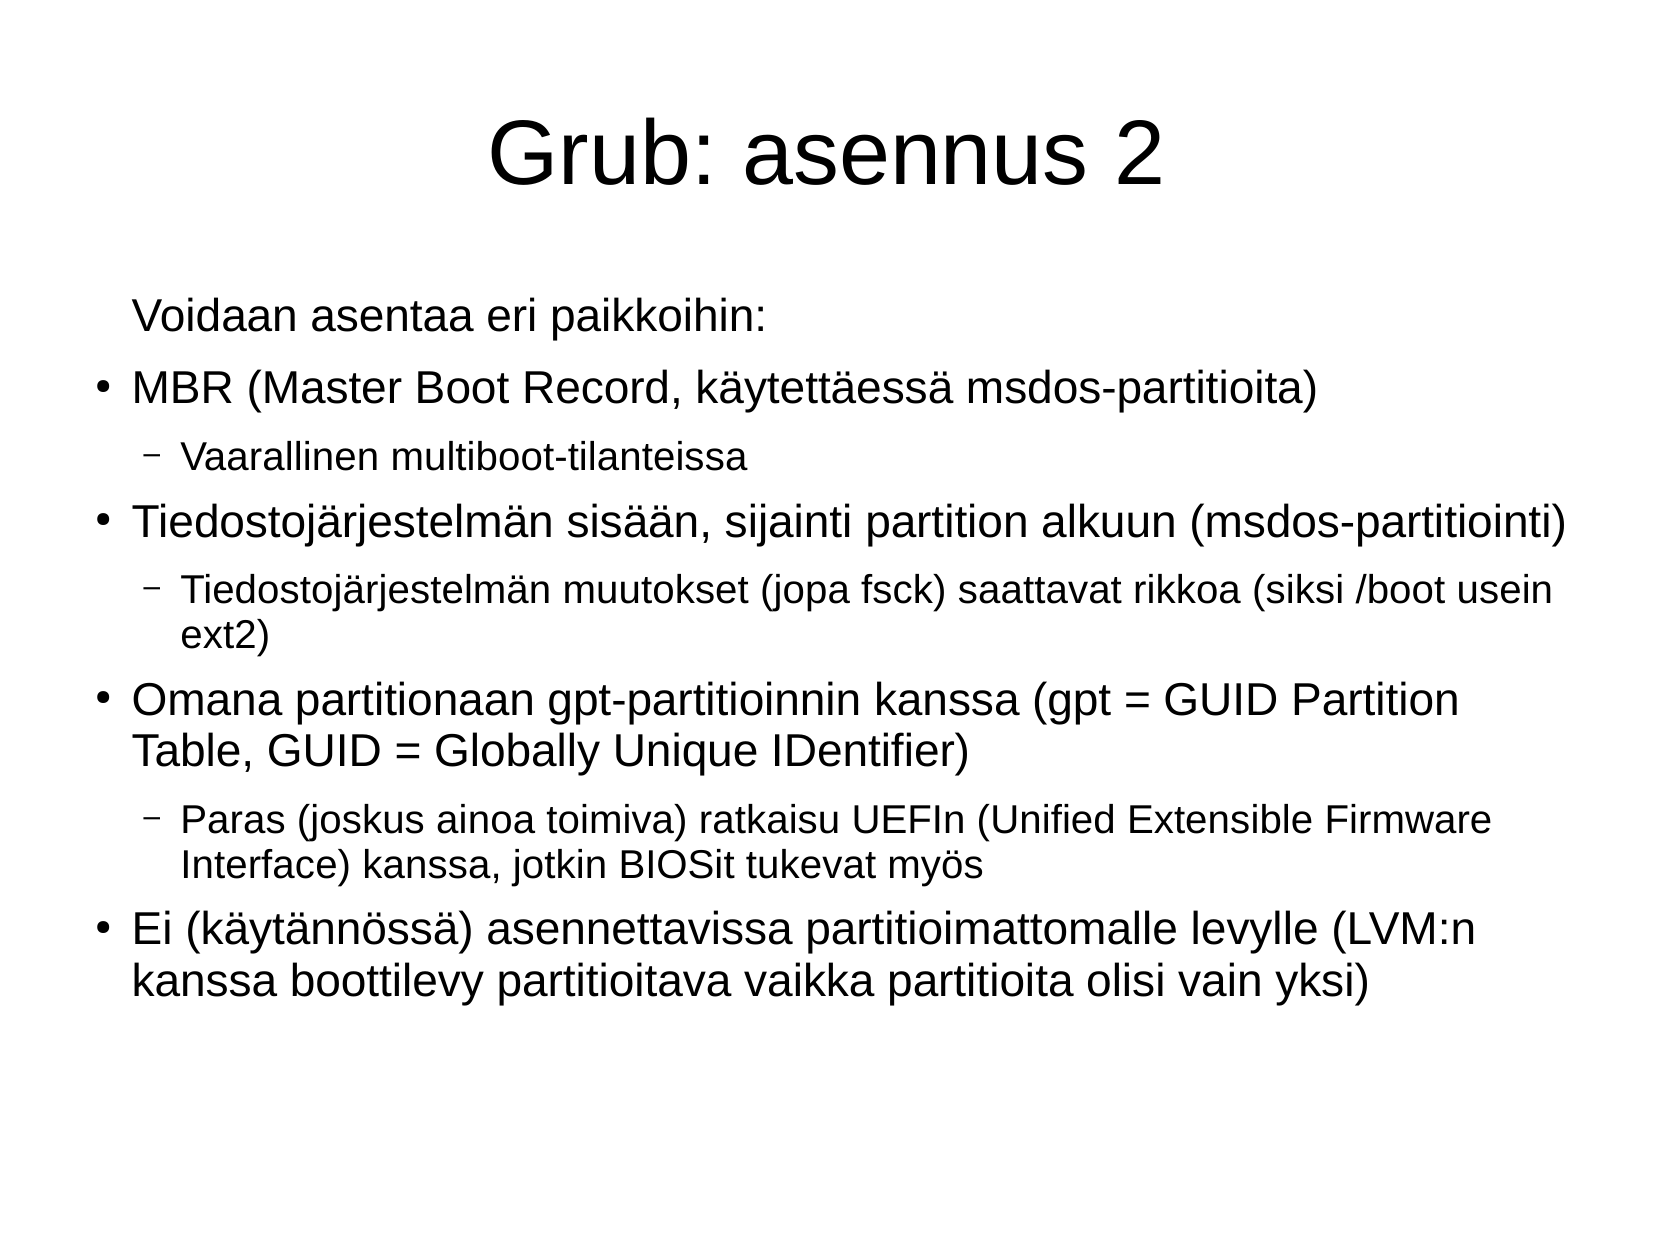

# Grub: asennus 2
Voidaan asentaa eri paikkoihin:
MBR (Master Boot Record, käytettäessä msdos-partitioita)
Vaarallinen multiboot-tilanteissa
Tiedostojärjestelmän sisään, sijainti partition alkuun (msdos-partitiointi)
Tiedostojärjestelmän muutokset (jopa fsck) saattavat rikkoa (siksi /boot usein ext2)
Omana partitionaan gpt-partitioinnin kanssa (gpt = GUID Partition Table, GUID = Globally Unique IDentifier)
Paras (joskus ainoa toimiva) ratkaisu UEFIn (Unified Extensible Firmware Interface) kanssa, jotkin BIOSit tukevat myös
Ei (käytännössä) asennettavissa partitioimattomalle levylle (LVM:n kanssa boottilevy partitioitava vaikka partitioita olisi vain yksi)